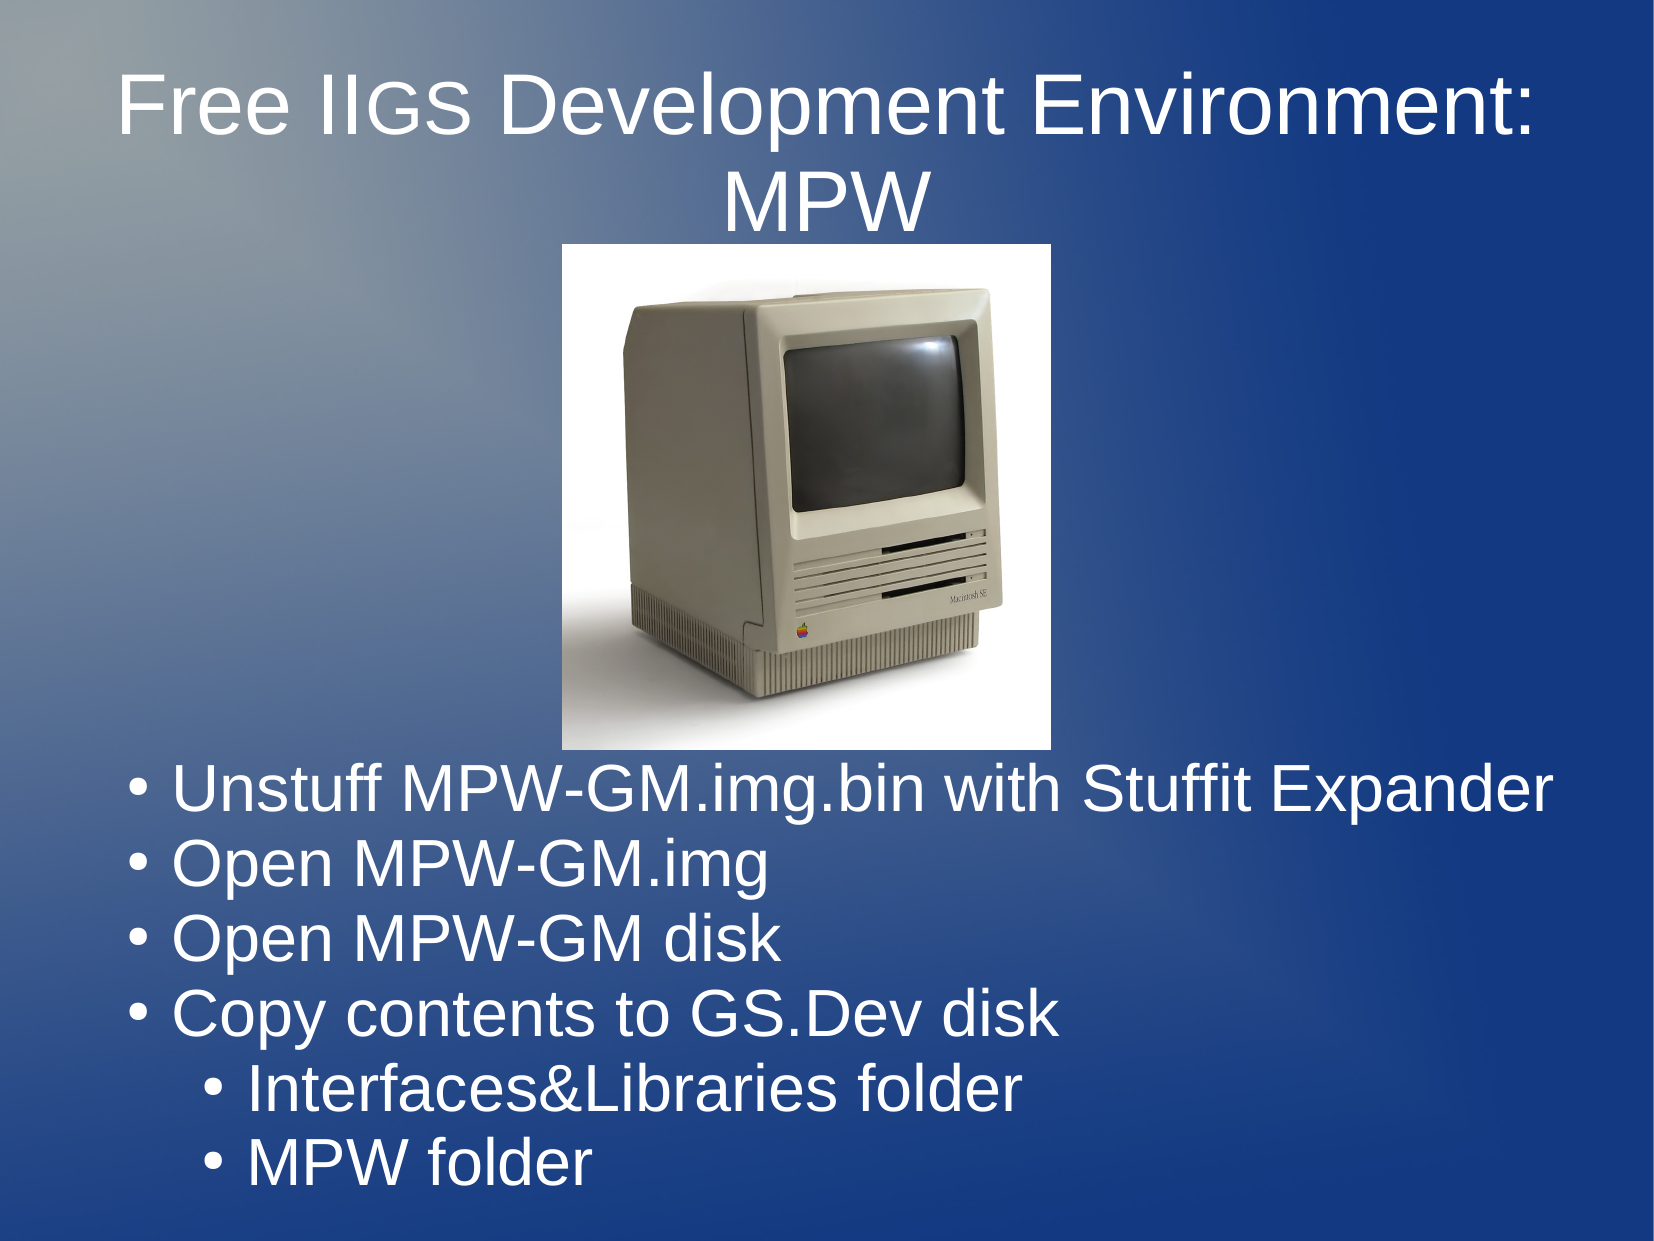

# Free IIGS Development Environment: MPW
Unstuff MPW-GM.img.bin with Stuffit Expander
Open MPW-GM.img
Open MPW-GM disk
Copy contents to GS.Dev disk
Interfaces&Libraries folder
MPW folder